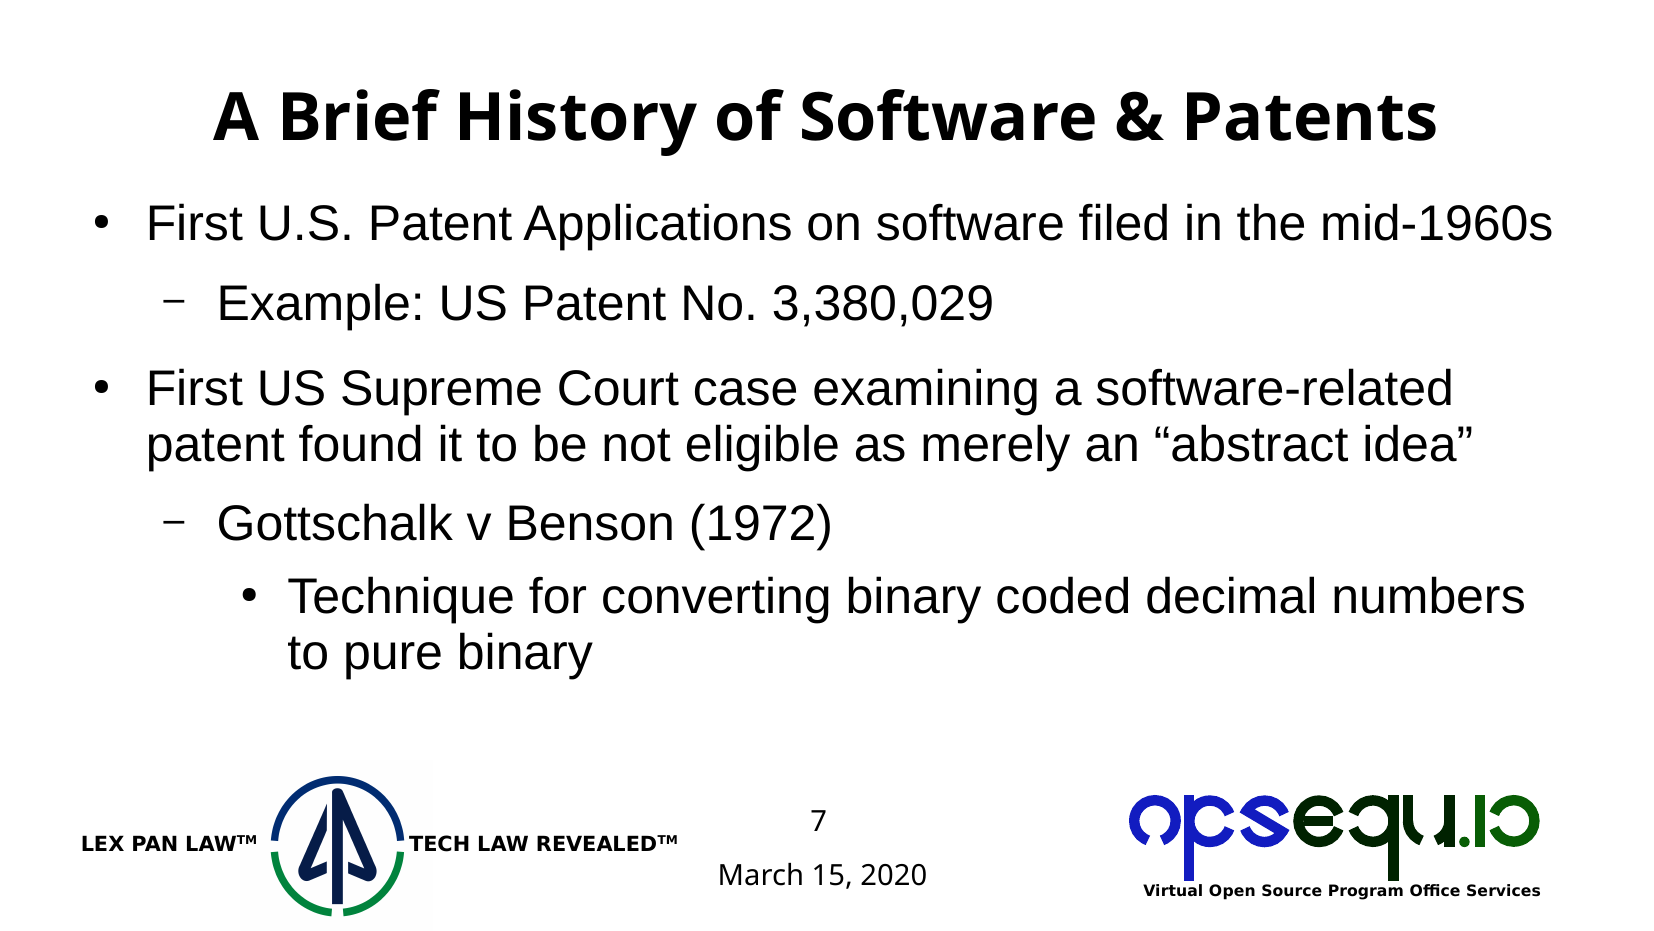

# A Brief History of Software & Patents
First U.S. Patent Applications on software filed in the mid-1960s
Example: US Patent No. 3,380,029
First US Supreme Court case examining a software-related patent found it to be not eligible as merely an “abstract idea”
Gottschalk v Benson (1972)
Technique for converting binary coded decimal numbers to pure binary
7
March 15, 2020